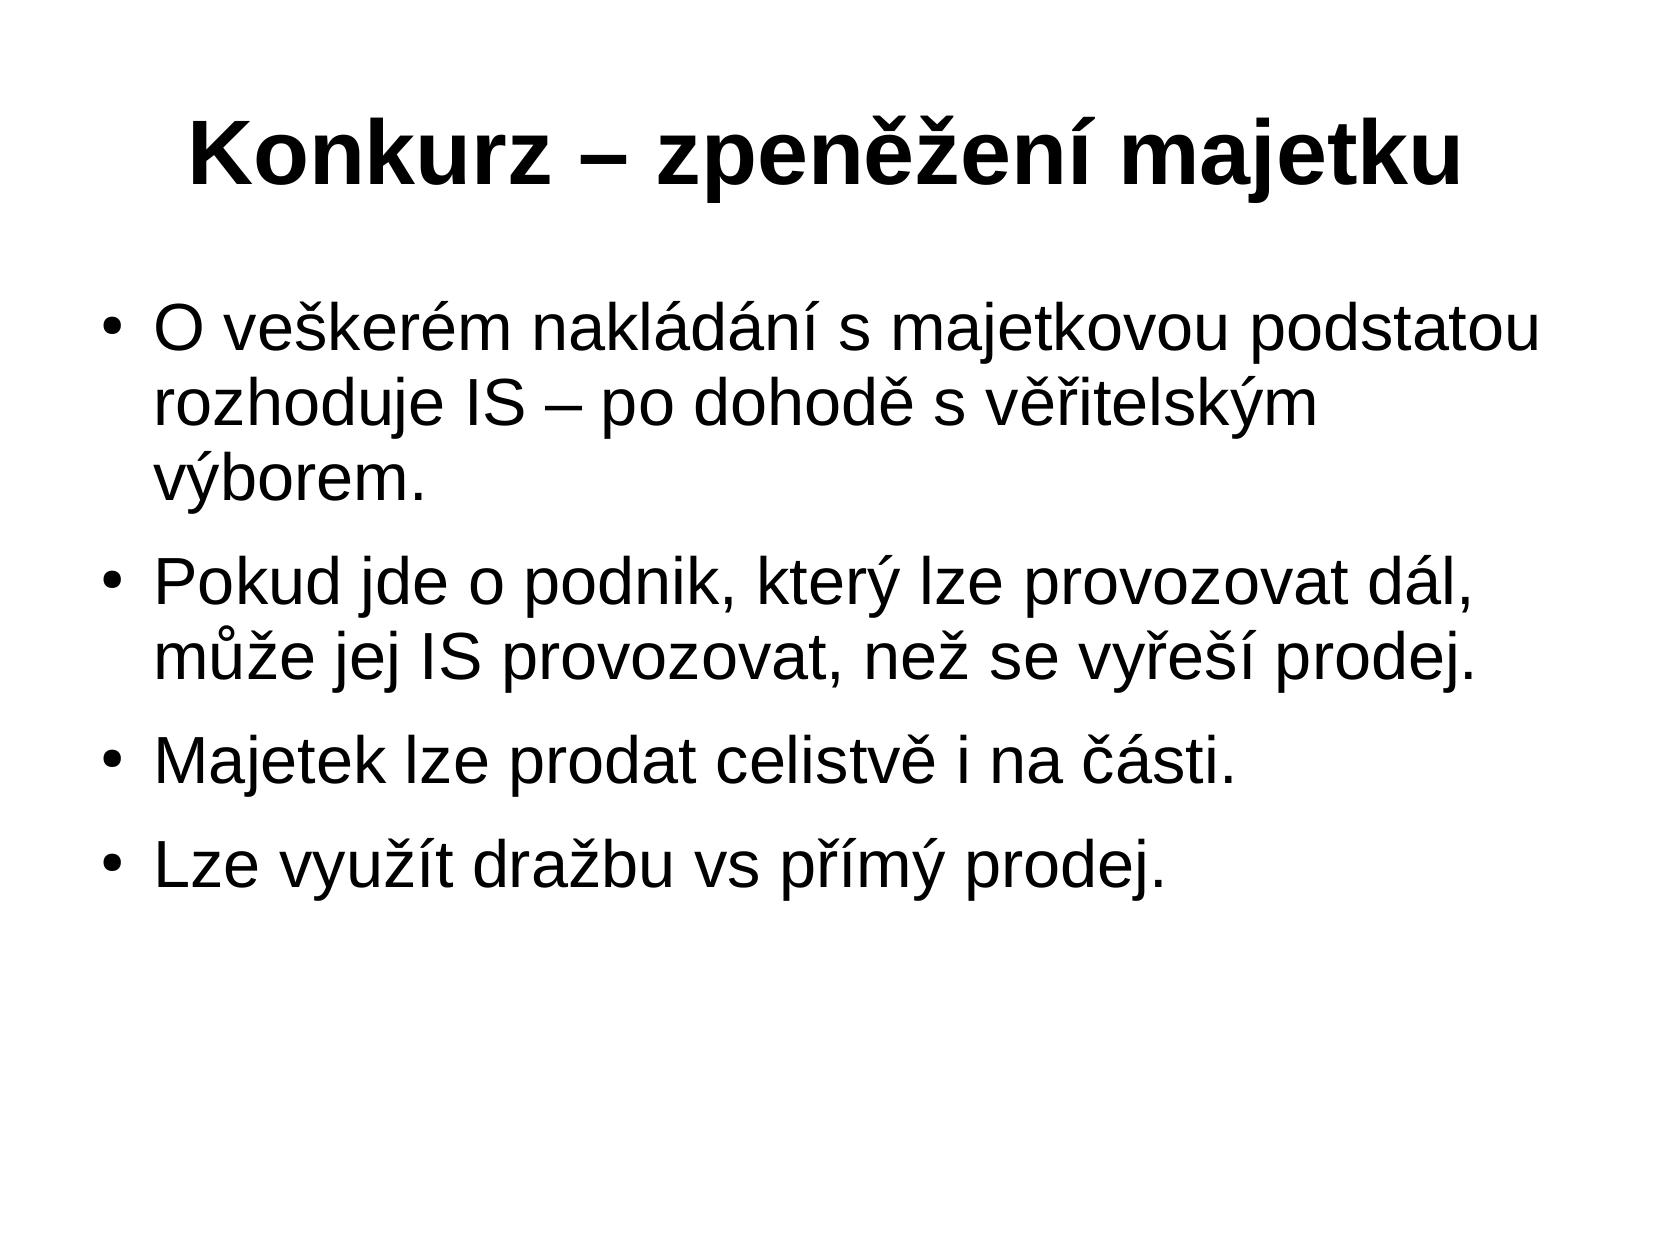

# Konkurz – zpeněžení majetku
O veškerém nakládání s majetkovou podstatou rozhoduje IS – po dohodě s věřitelským výborem.
Pokud jde o podnik, který lze provozovat dál, může jej IS provozovat, než se vyřeší prodej.
Majetek lze prodat celistvě i na části.
Lze využít dražbu vs přímý prodej.